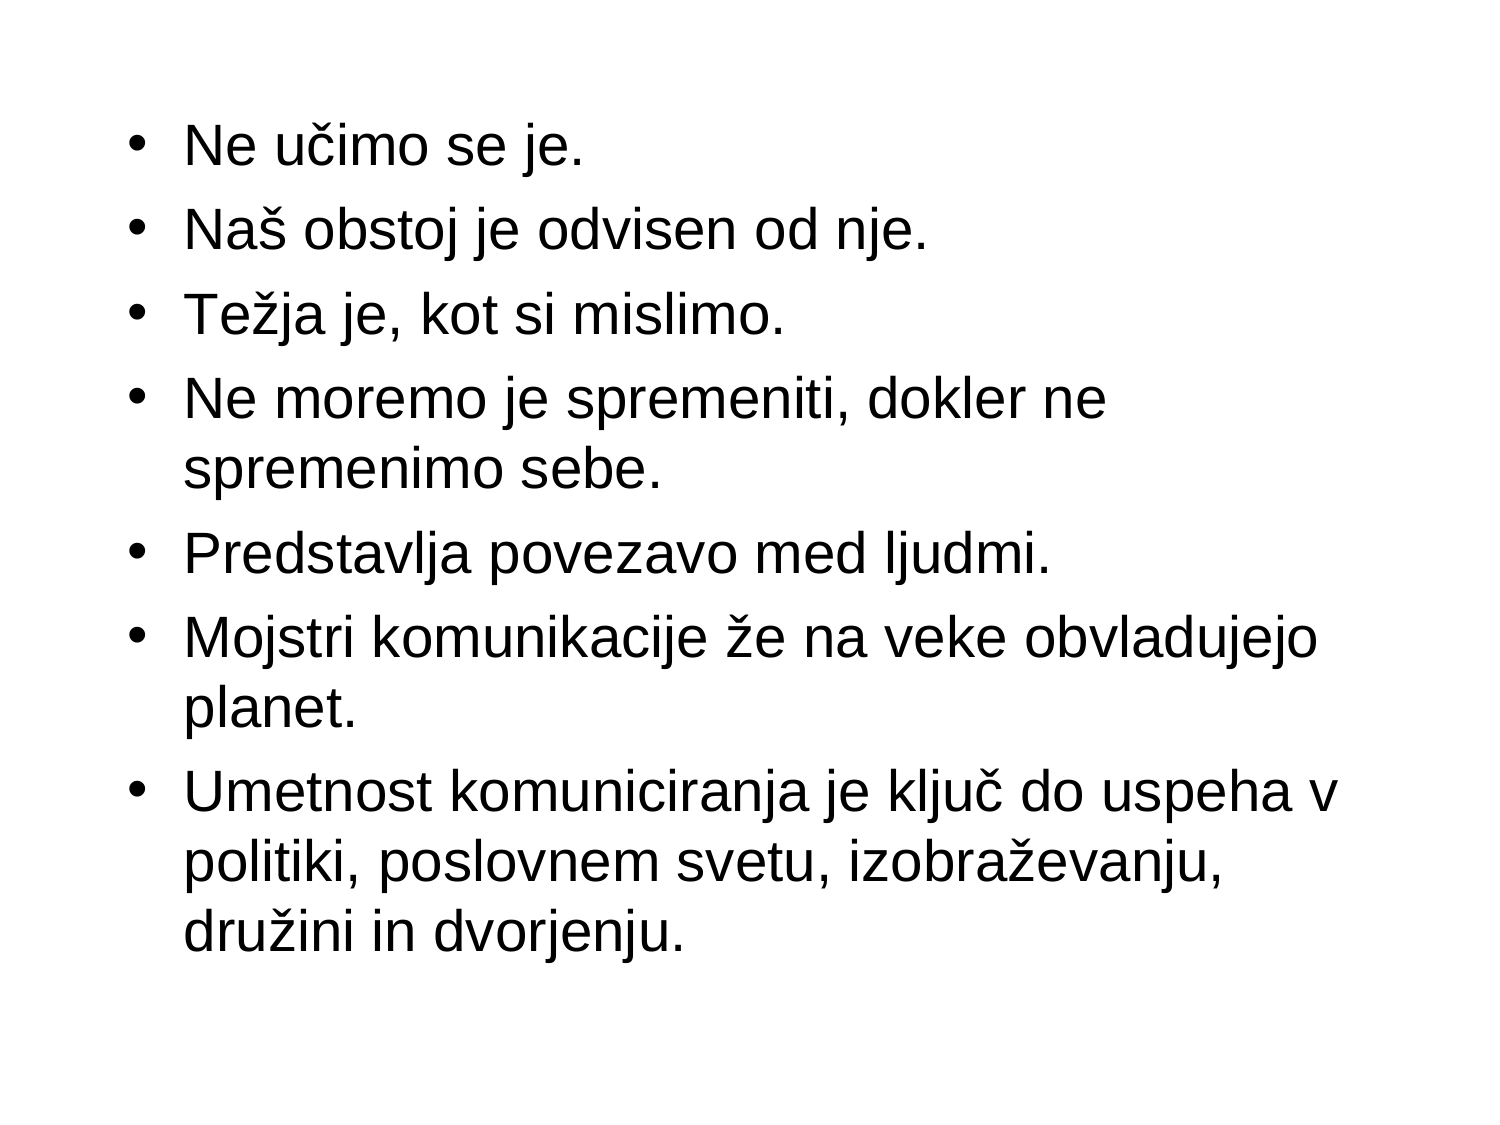

#
Ne učimo se je.
Naš obstoj je odvisen od nje.
Težja je, kot si mislimo.
Ne moremo je spremeniti, dokler ne spremenimo sebe.
Predstavlja povezavo med ljudmi.
Mojstri komunikacije že na veke obvladujejo planet.
Umetnost komuniciranja je ključ do uspeha v politiki, poslovnem svetu, izobraževanju, družini in dvorjenju.